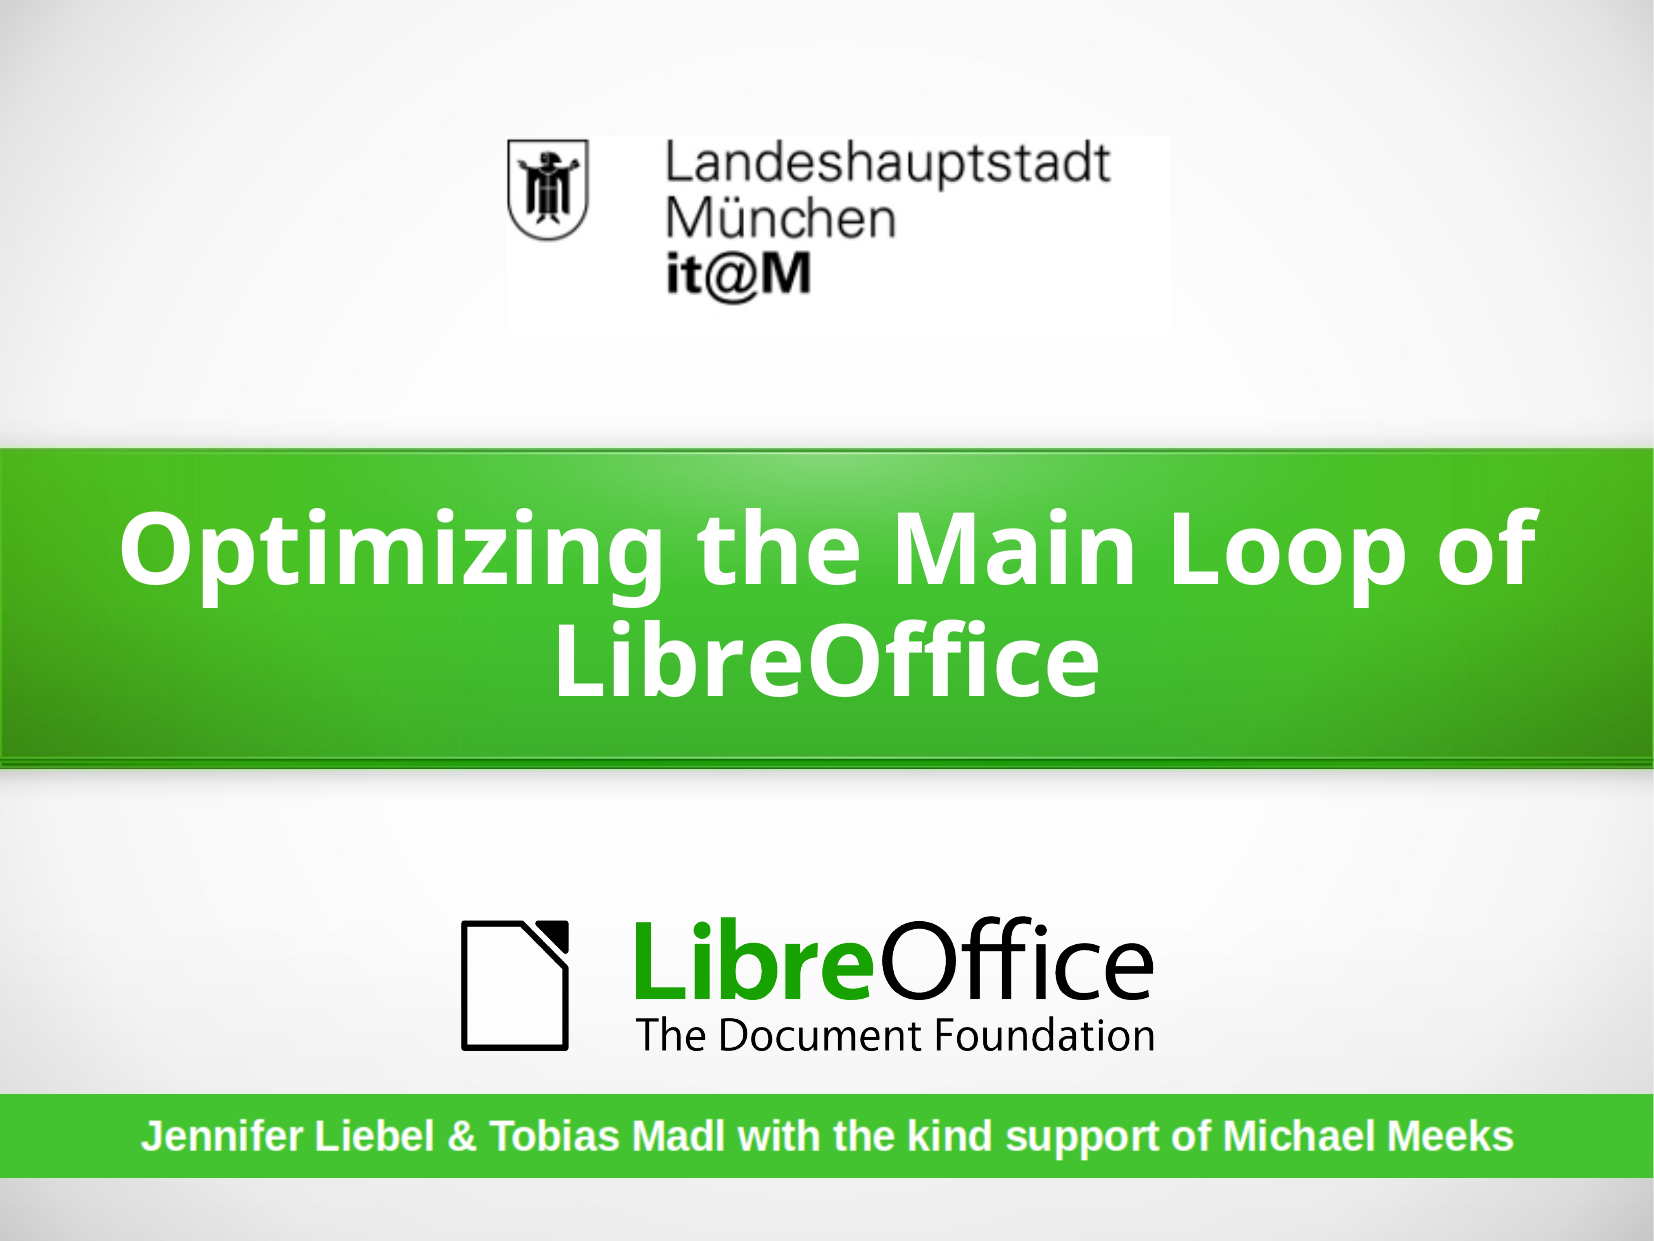

# Optimizing the Main Loop of LibreOffice